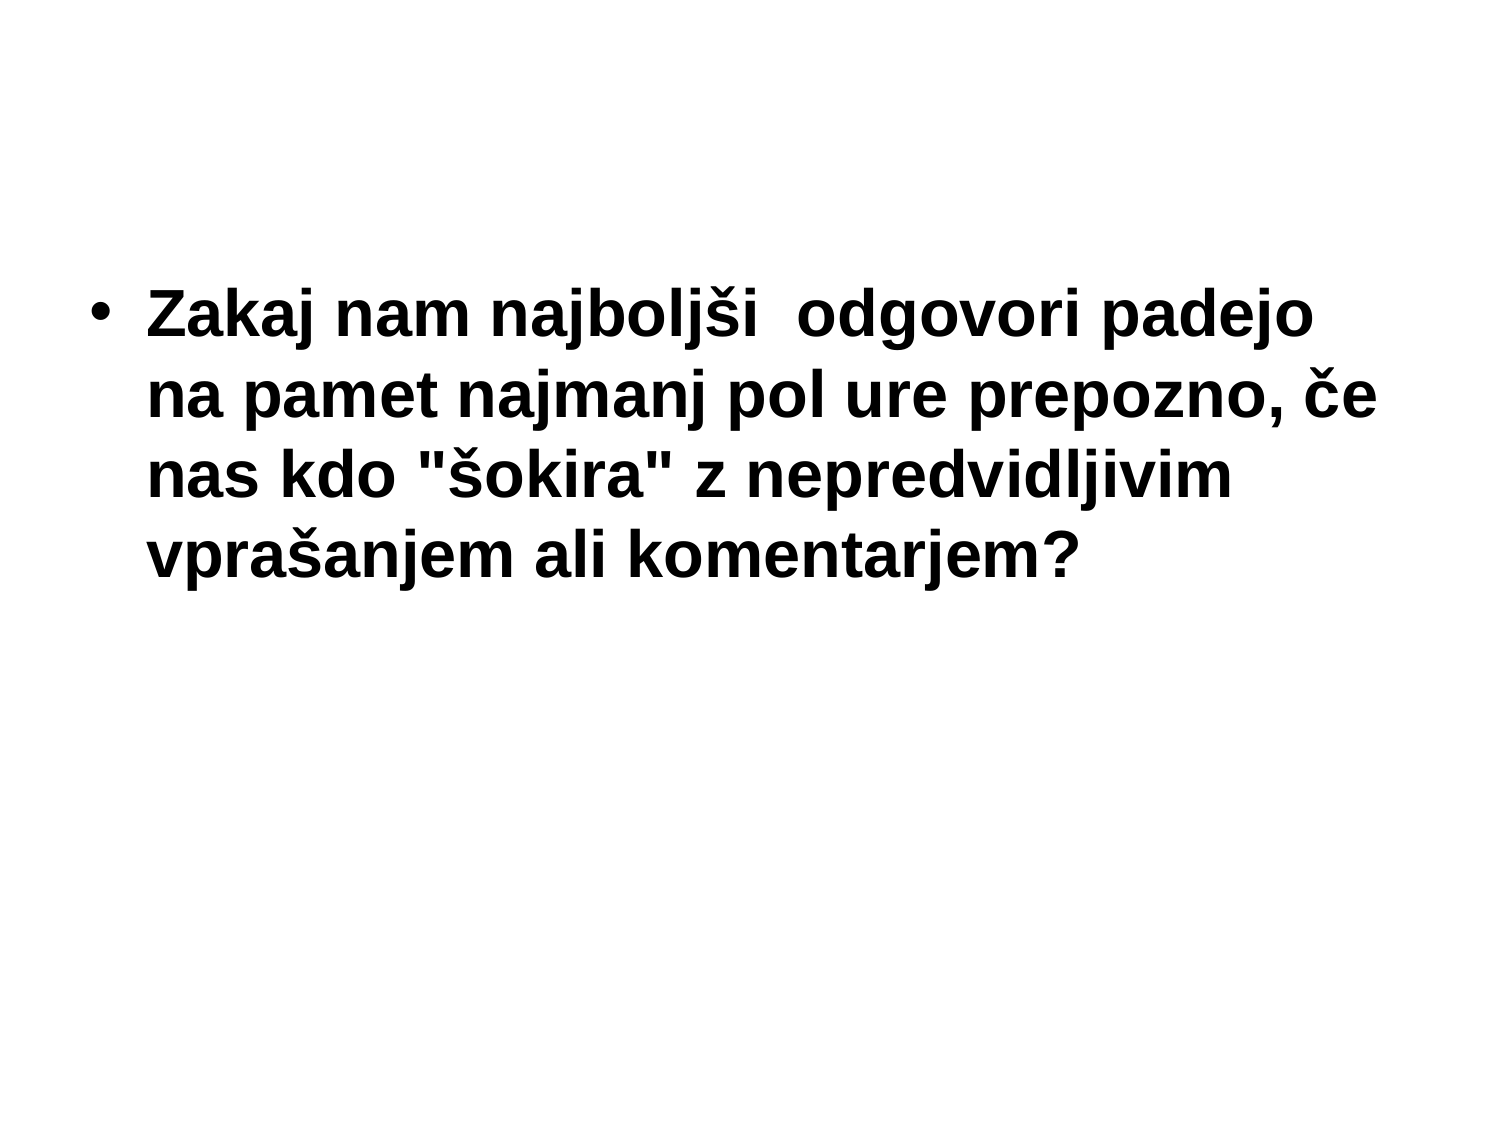

#
Zakaj nam najboljši  odgovori padejo na pamet najmanj pol ure prepozno, če nas kdo "šokira" z nepredvidljivim vprašanjem ali komentarjem?